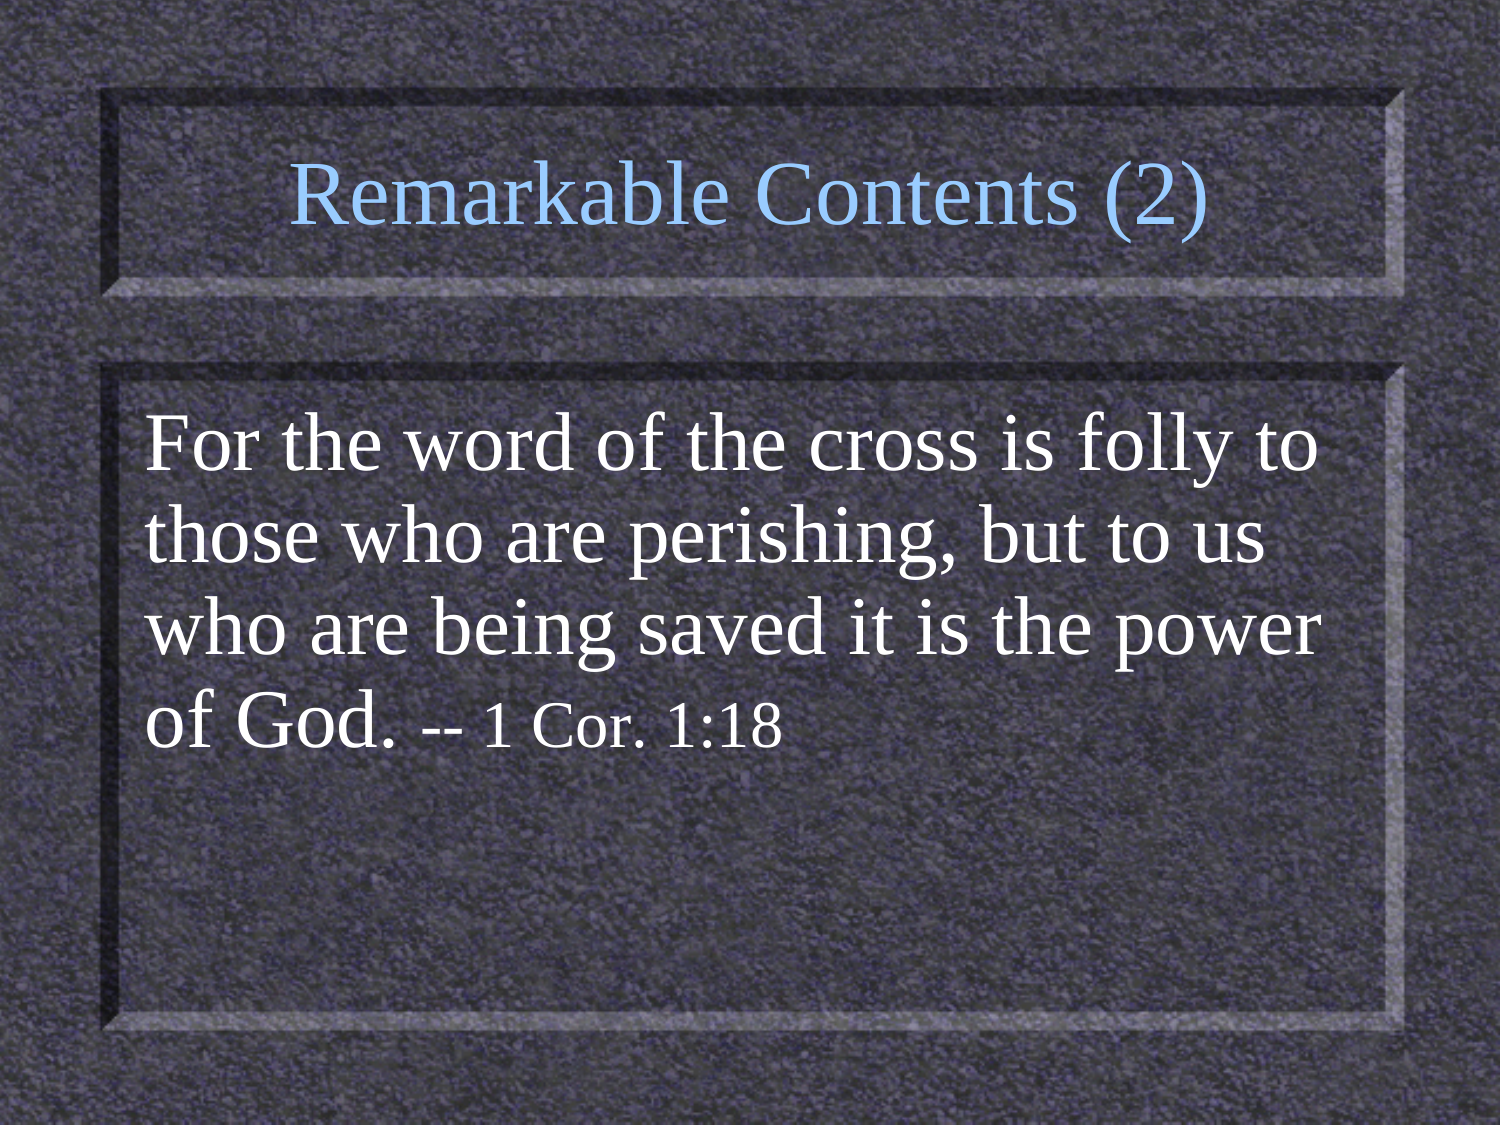

# Remarkable Contents (2)
For the word of the cross is folly to those who are perishing, but to us who are being saved it is the power of God. -- 1 Cor. 1:18